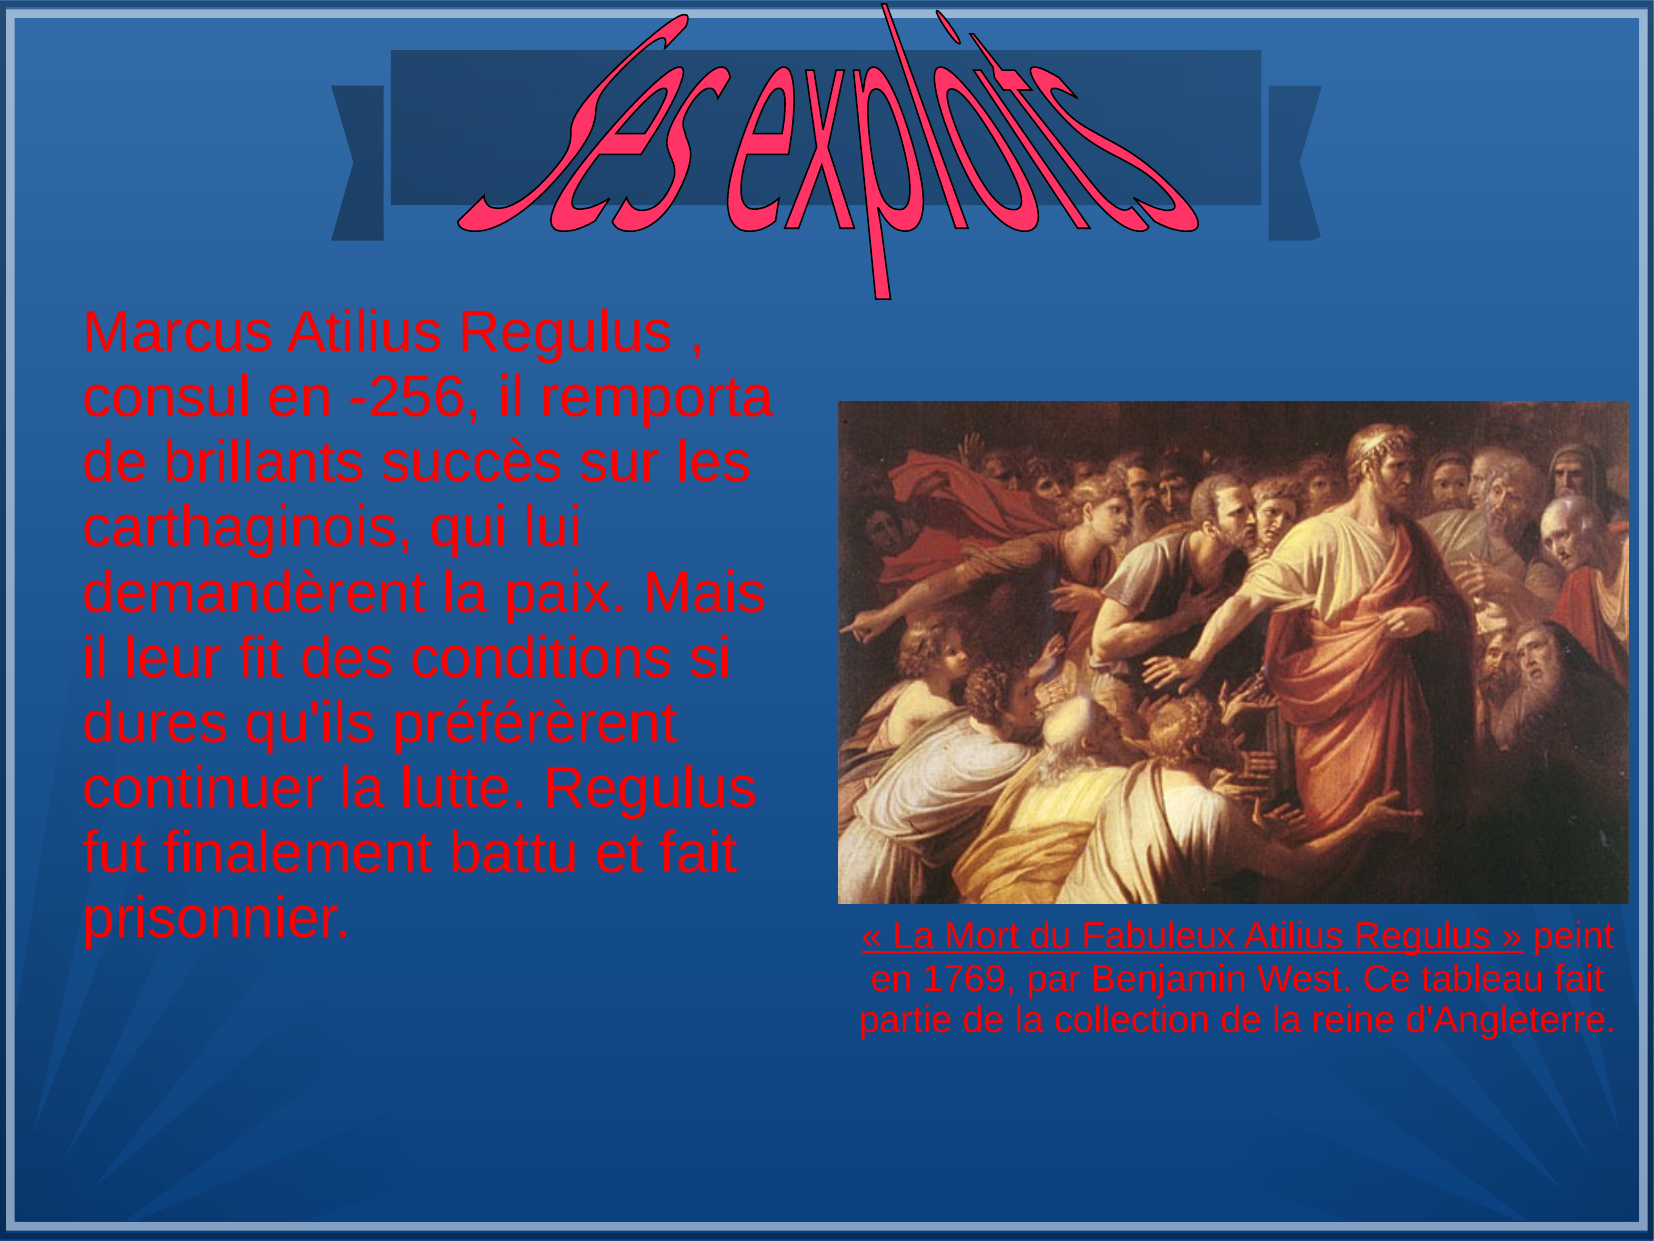

Ses exploits
# Marcus Atilius Regulus , consul en -256, il remporta de brillants succès sur les carthaginois, qui lui demandèrent la paix. Mais il leur fit des conditions si dures qu'ils préférèrent continuer la lutte. Regulus fut finalement battu et fait prisonnier.
« La Mort du Fabuleux Atilius Regulus » peint en 1769, par Benjamin West. Ce tableau fait partie de la collection de la reine d'Angleterre.
alextardiff.wordpress.com/2010/02/26/marcus-atilius-regulus-a-historiography-and-transformation-from-roman-history-to-legend